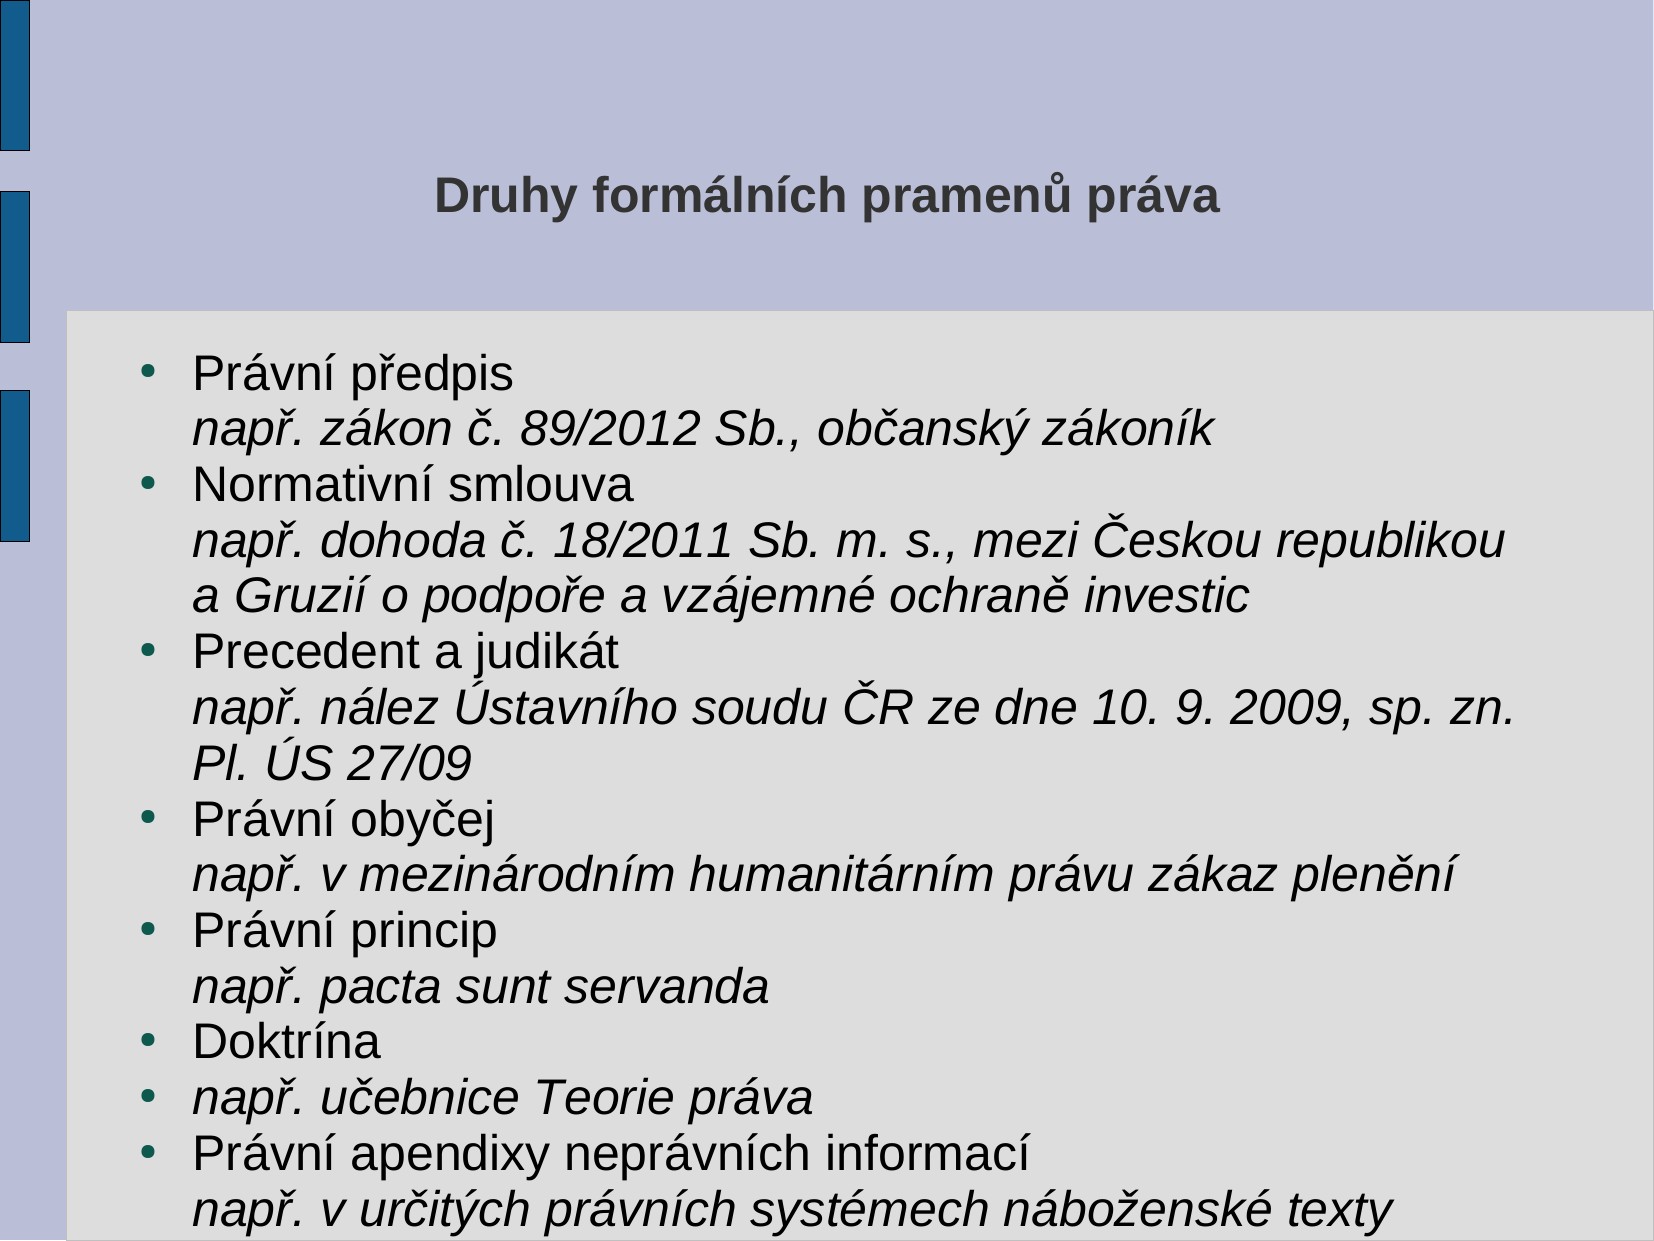

# Druhy formálních pramenů práva
Právní předpis
např. zákon č. 89/2012 Sb., občanský zákoník
Normativní smlouva
např. dohoda č. 18/2011 Sb. m. s., mezi Českou republikou a Gruzií o podpoře a vzájemné ochraně investic
Precedent a judikát
např. nález Ústavního soudu ČR ze dne 10. 9. 2009, sp. zn. Pl. ÚS 27/09
Právní obyčej
např. v mezinárodním humanitárním právu zákaz plenění
Právní princip
např. pacta sunt servanda
Doktrína
např. učebnice Teorie práva
Právní apendixy neprávních informací
např. v určitých právních systémech náboženské texty